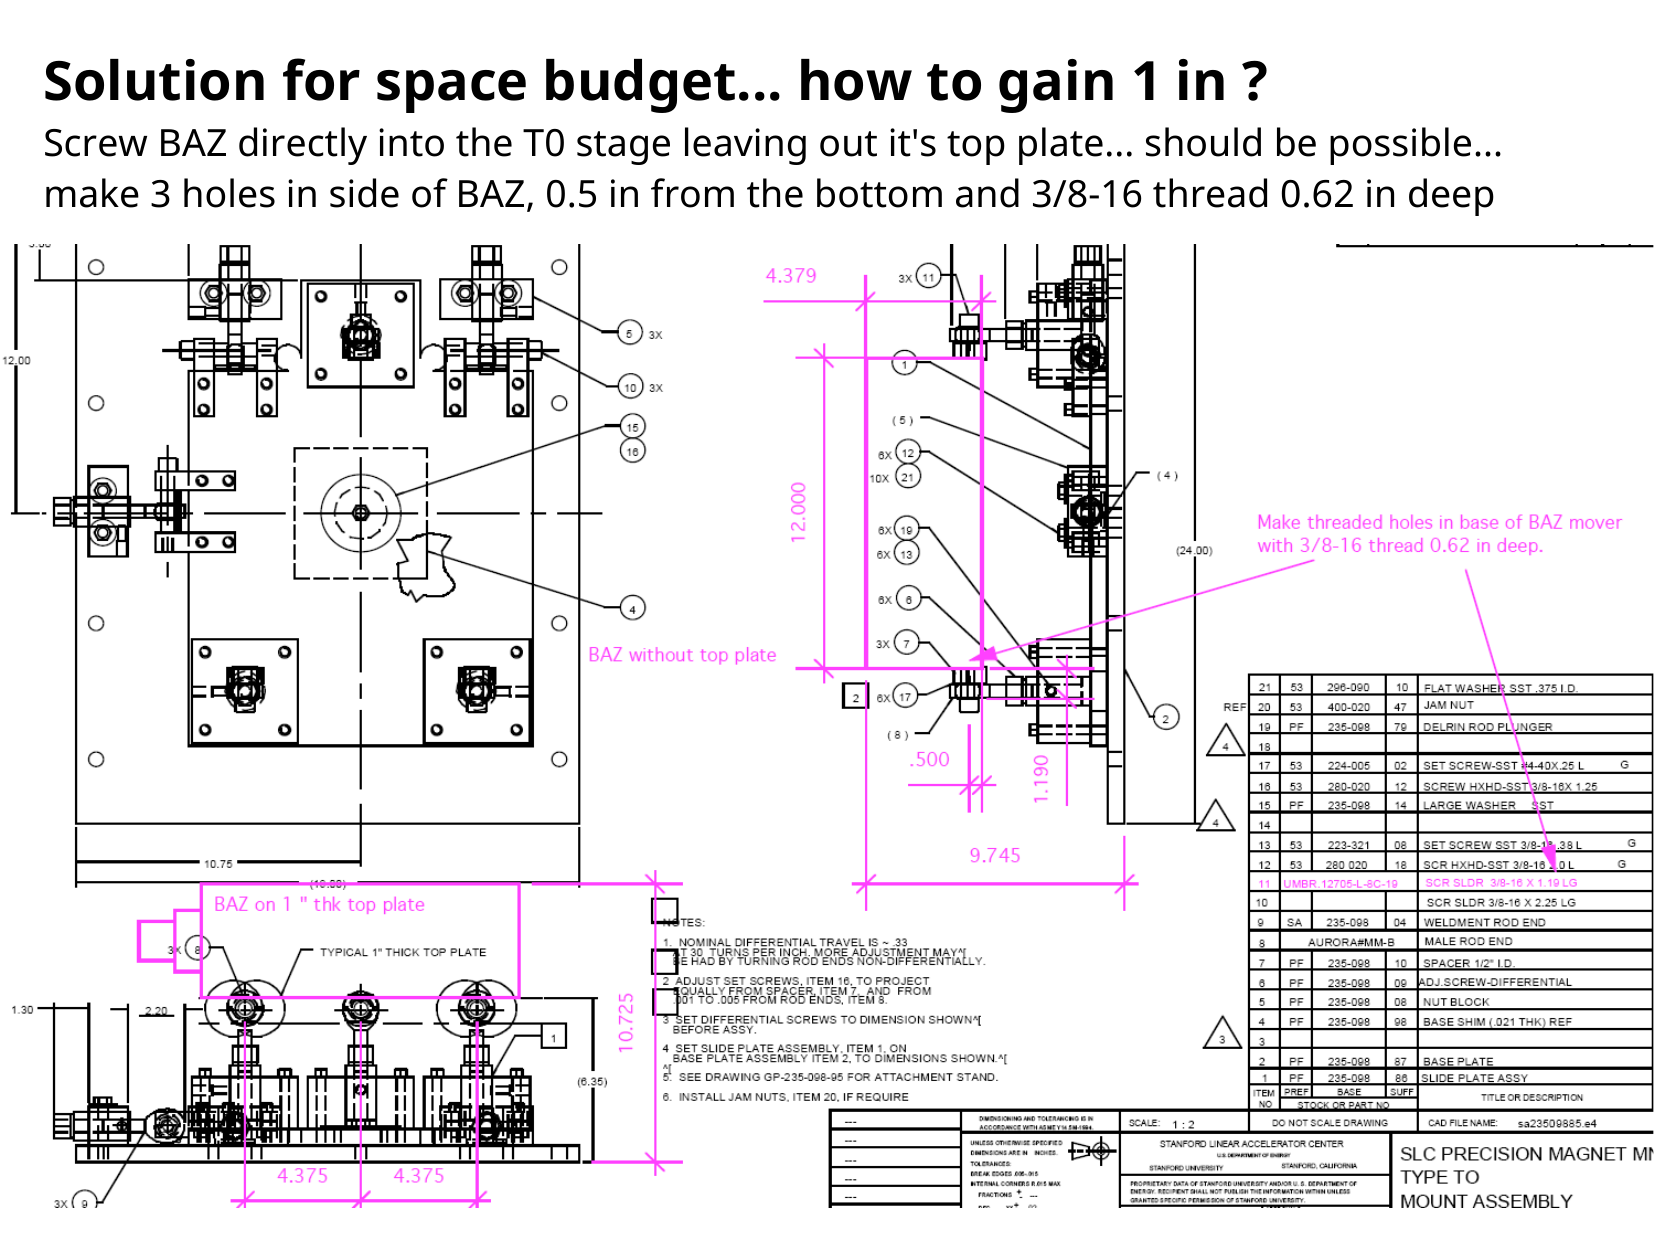

Solution for space budget... how to gain 1 in ?
Screw BAZ directly into the T0 stage leaving out it's top plate... should be possible...
make 3 holes in side of BAZ, 0.5 in from the bottom and 3/8-16 thread 0.62 in deep